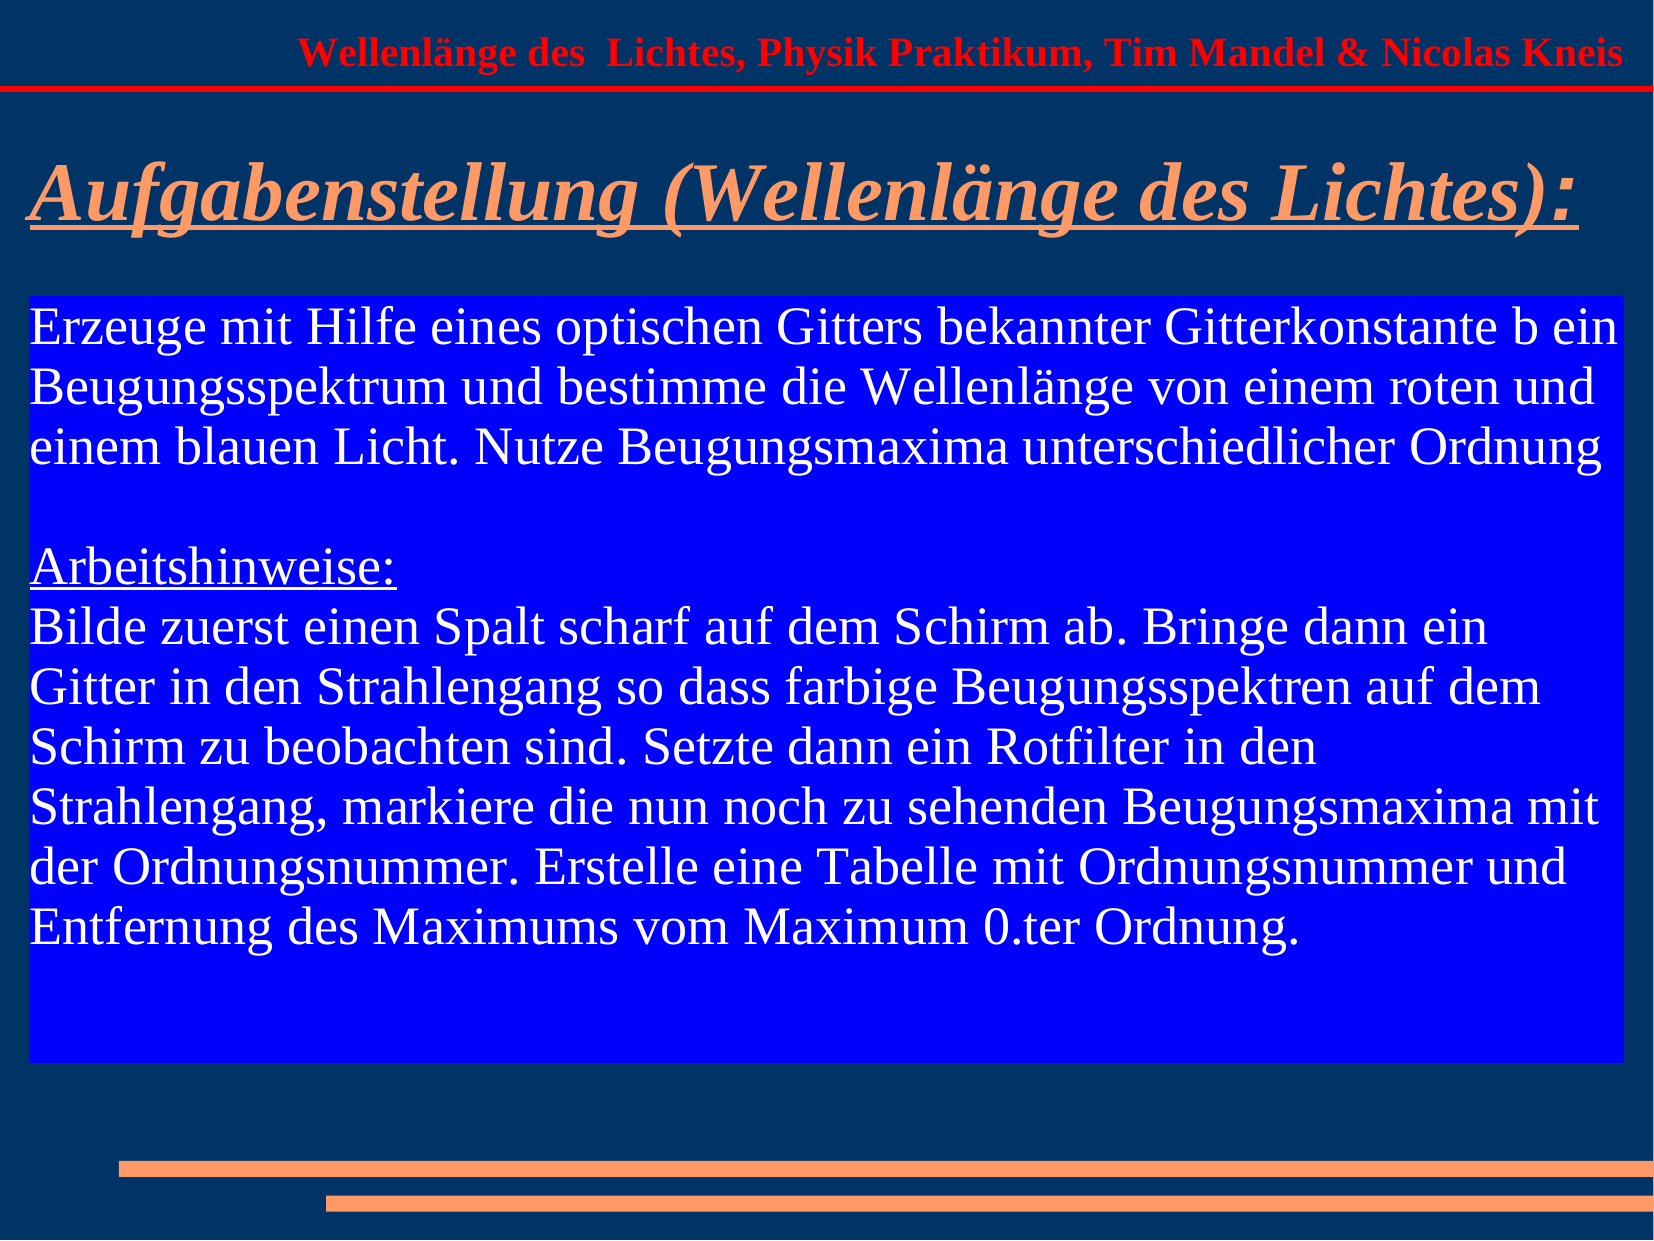

Wellenlänge des Lichtes, Physik Praktikum, Tim Mandel & Nicolas Kneis
# Aufgabenstellung (Wellenlänge des Lichtes):
Erzeuge mit Hilfe eines optischen Gitters bekannter Gitterkonstante b ein Beugungsspektrum und bestimme die Wellenlänge von einem roten und einem blauen Licht. Nutze Beugungsmaxima unterschiedlicher Ordnung
Arbeitshinweise:
Bilde zuerst einen Spalt scharf auf dem Schirm ab. Bringe dann ein Gitter in den Strahlengang so dass farbige Beugungsspektren auf dem Schirm zu beobachten sind. Setzte dann ein Rotfilter in den Strahlengang, markiere die nun noch zu sehenden Beugungsmaxima mit der Ordnungsnummer. Erstelle eine Tabelle mit Ordnungsnummer und Entfernung des Maximums vom Maximum 0.ter Ordnung.